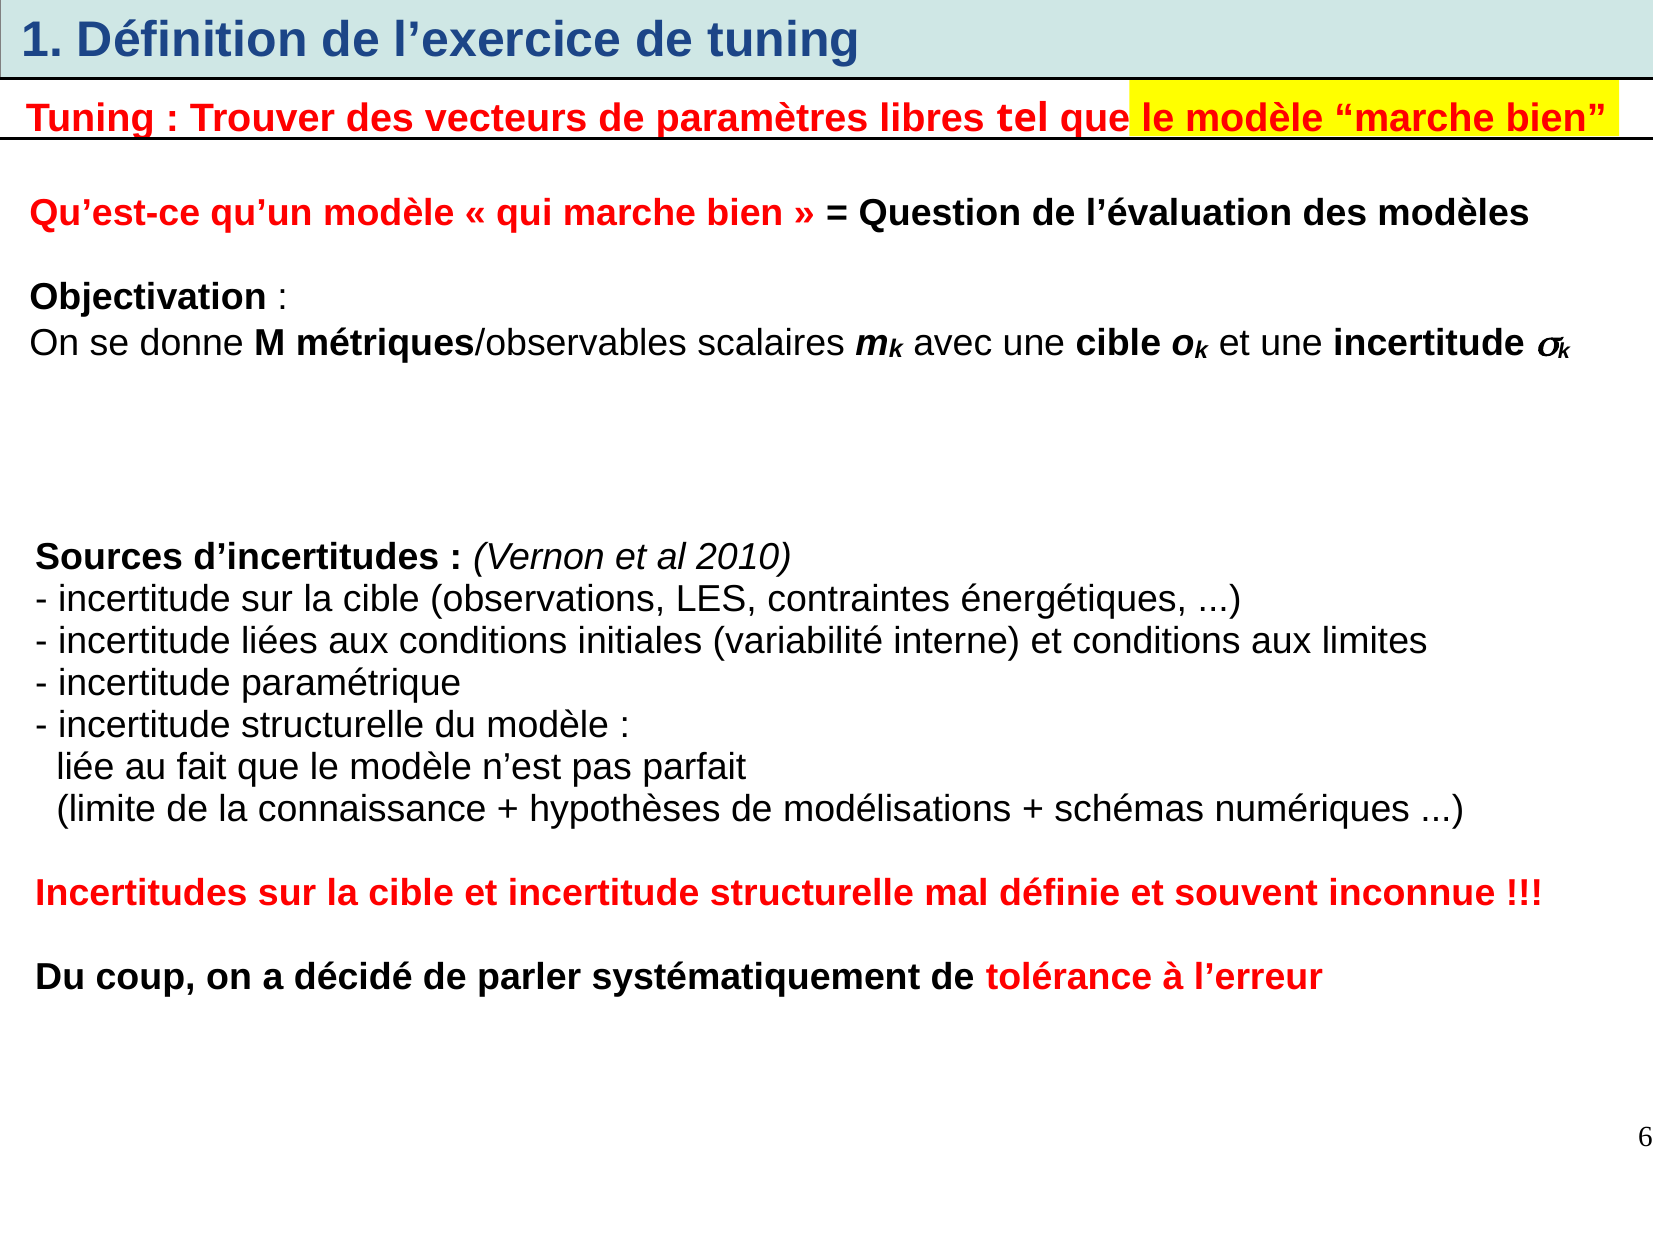

1. Définition de l’exercice de tuning
Tuning : Trouver des vecteurs de paramètres libres tel que le modèle “marche bien”
Qu’est-ce qu’un modèle « qui marche bien » = Question de l’évaluation des modèles
Objectivation :
On se donne M métriques/observables scalaires mk avec une cible ok et une incertitude sk
Sources d’incertitudes : (Vernon et al 2010)
- incertitude sur la cible (observations, LES, contraintes énergétiques, ...)
- incertitude liées aux conditions initiales (variabilité interne) et conditions aux limites
- incertitude paramétrique
- incertitude structurelle du modèle :
 liée au fait que le modèle n’est pas parfait
 (limite de la connaissance + hypothèses de modélisations + schémas numériques ...)
Incertitudes sur la cible et incertitude structurelle mal définie et souvent inconnue !!!
Du coup, on a décidé de parler systématiquement de tolérance à l’erreur
6